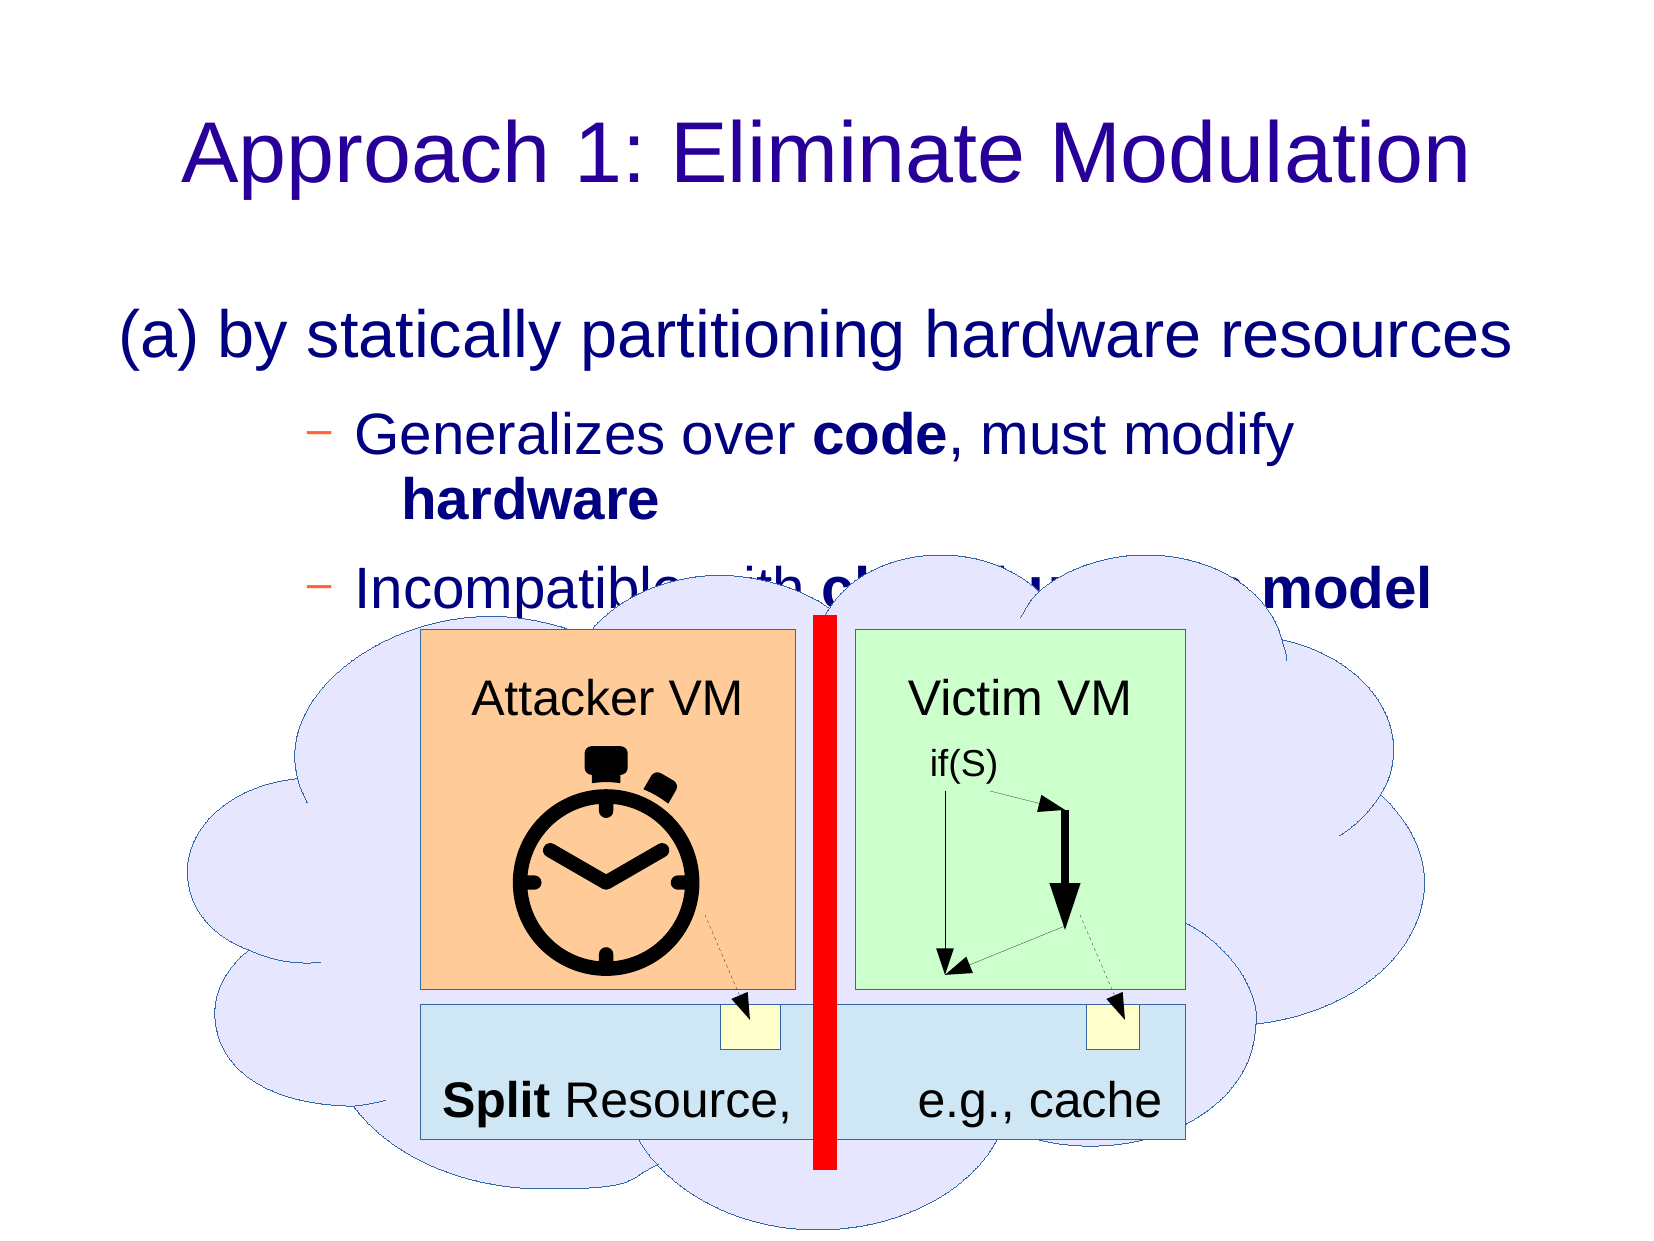

# Approach 1: Eliminate Modulation
(a) by statically partitioning hardware resources
Generalizes over code, must modify hardware
Incompatible with cloud business model
Victim VM
Attacker VM
if(S)
Split Resource, e.g., cache